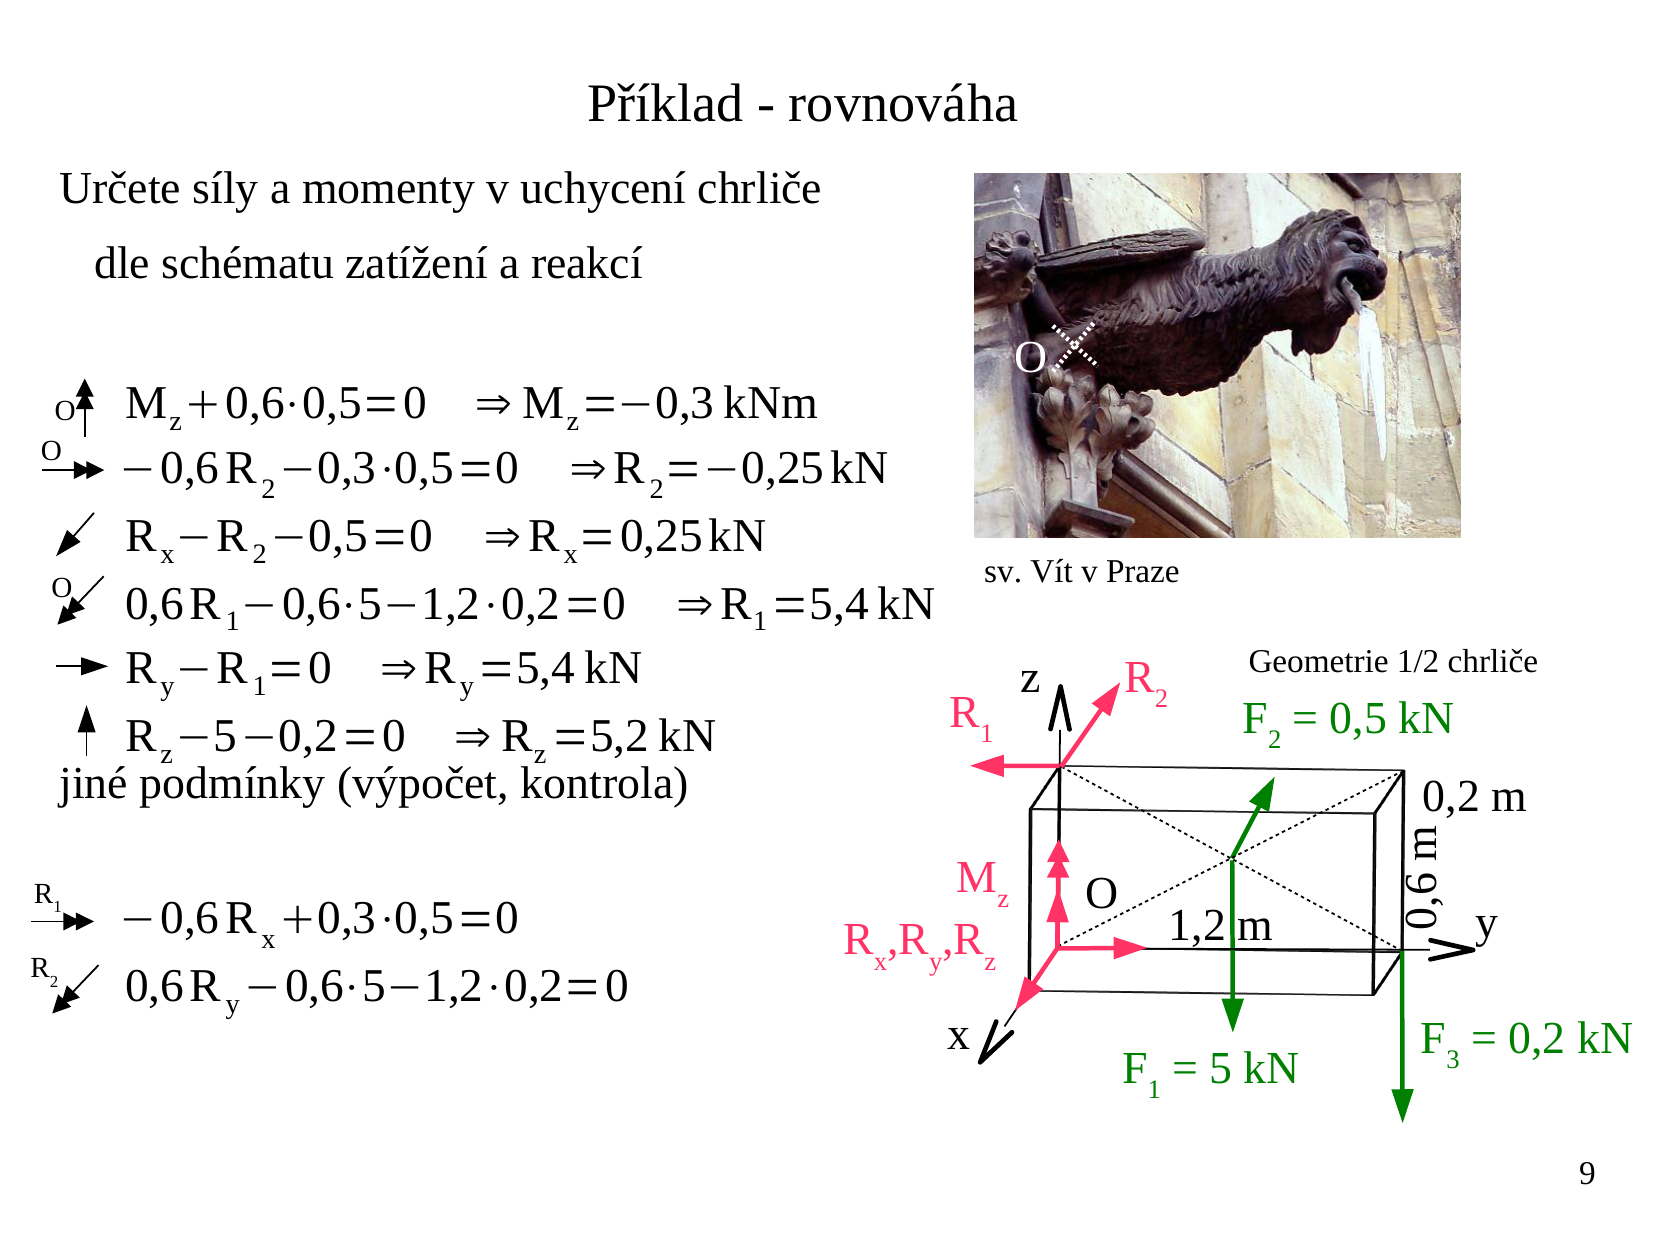

# Příklad - rovnováha
Určete síly a momenty v uchycení chrliče
 dle schématu zatížení a reakcí
jiné podmínky (výpočet, kontrola)
O
O
O
sv. Vít v Praze
O
Geometrie 1/2 chrliče
z
R2
R1
F2 = 0,5 kN
0,2 m
0,6 m
Mz
O
R1
y
1,2 m
Rx,Ry,Rz
R2
x
F3 = 0,2 kN
F1 = 5 kN
9